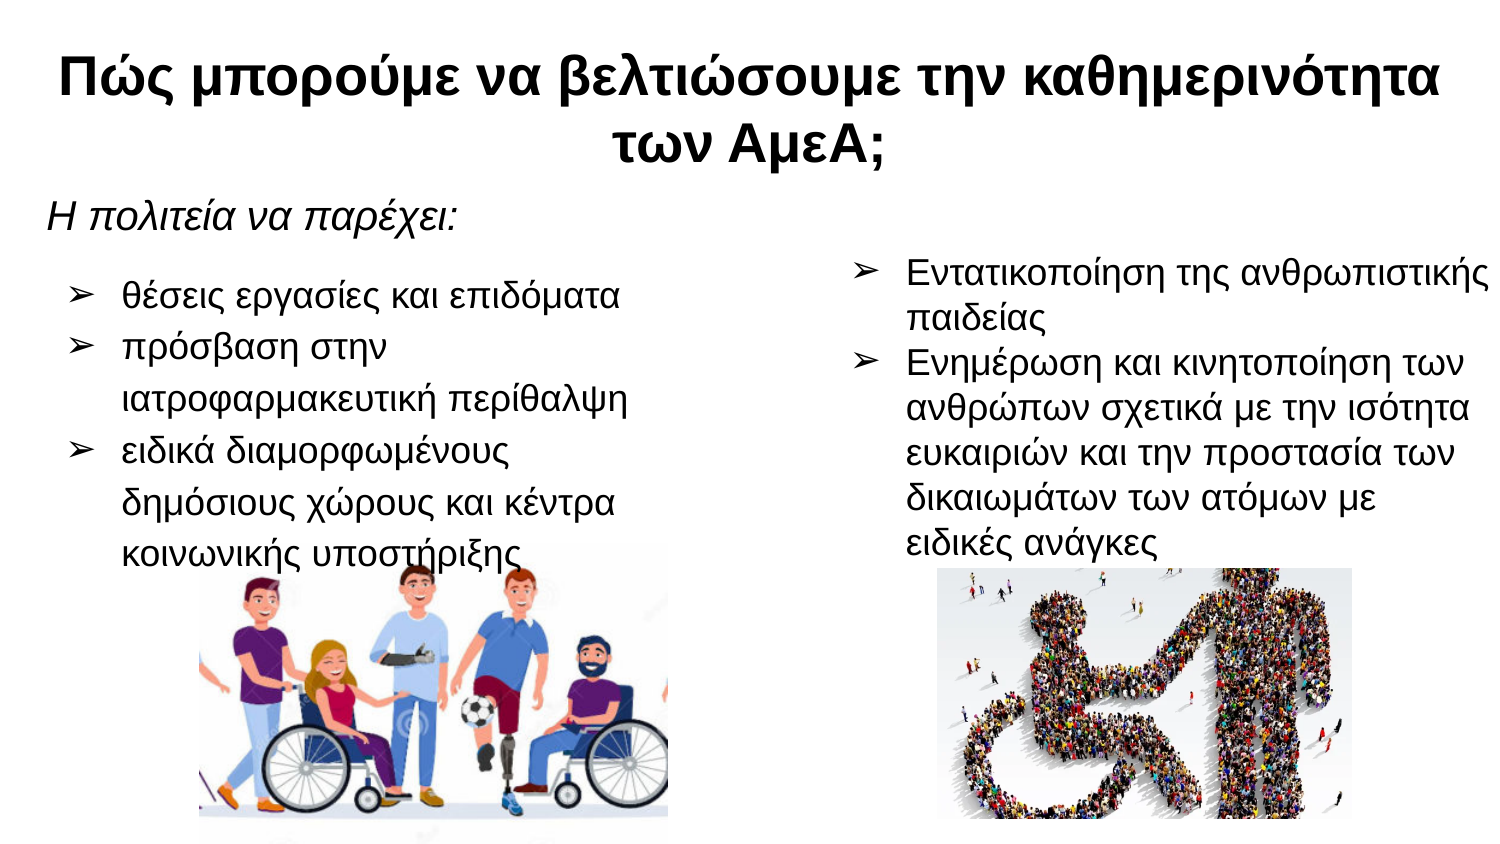

# Πώς μπορούμε να βελτιώσουμε την καθημερινότητα των ΑμεΑ;
Η πολιτεία να παρέχει:
θέσεις εργασίες και επιδόματα
πρόσβαση στην ιατροφαρμακευτική περίθαλψη
ειδικά διαμορφωμένους δημόσιους χώρους και κέντρα κοινωνικής υποστήριξης
Εντατικοποίηση της ανθρωπιστικής παιδείας
Ενημέρωση και κινητοποίηση των ανθρώπων σχετικά με την ισότητα ευκαιριών και την προστασία των δικαιωμάτων των ατόμων με ειδικές ανάγκες